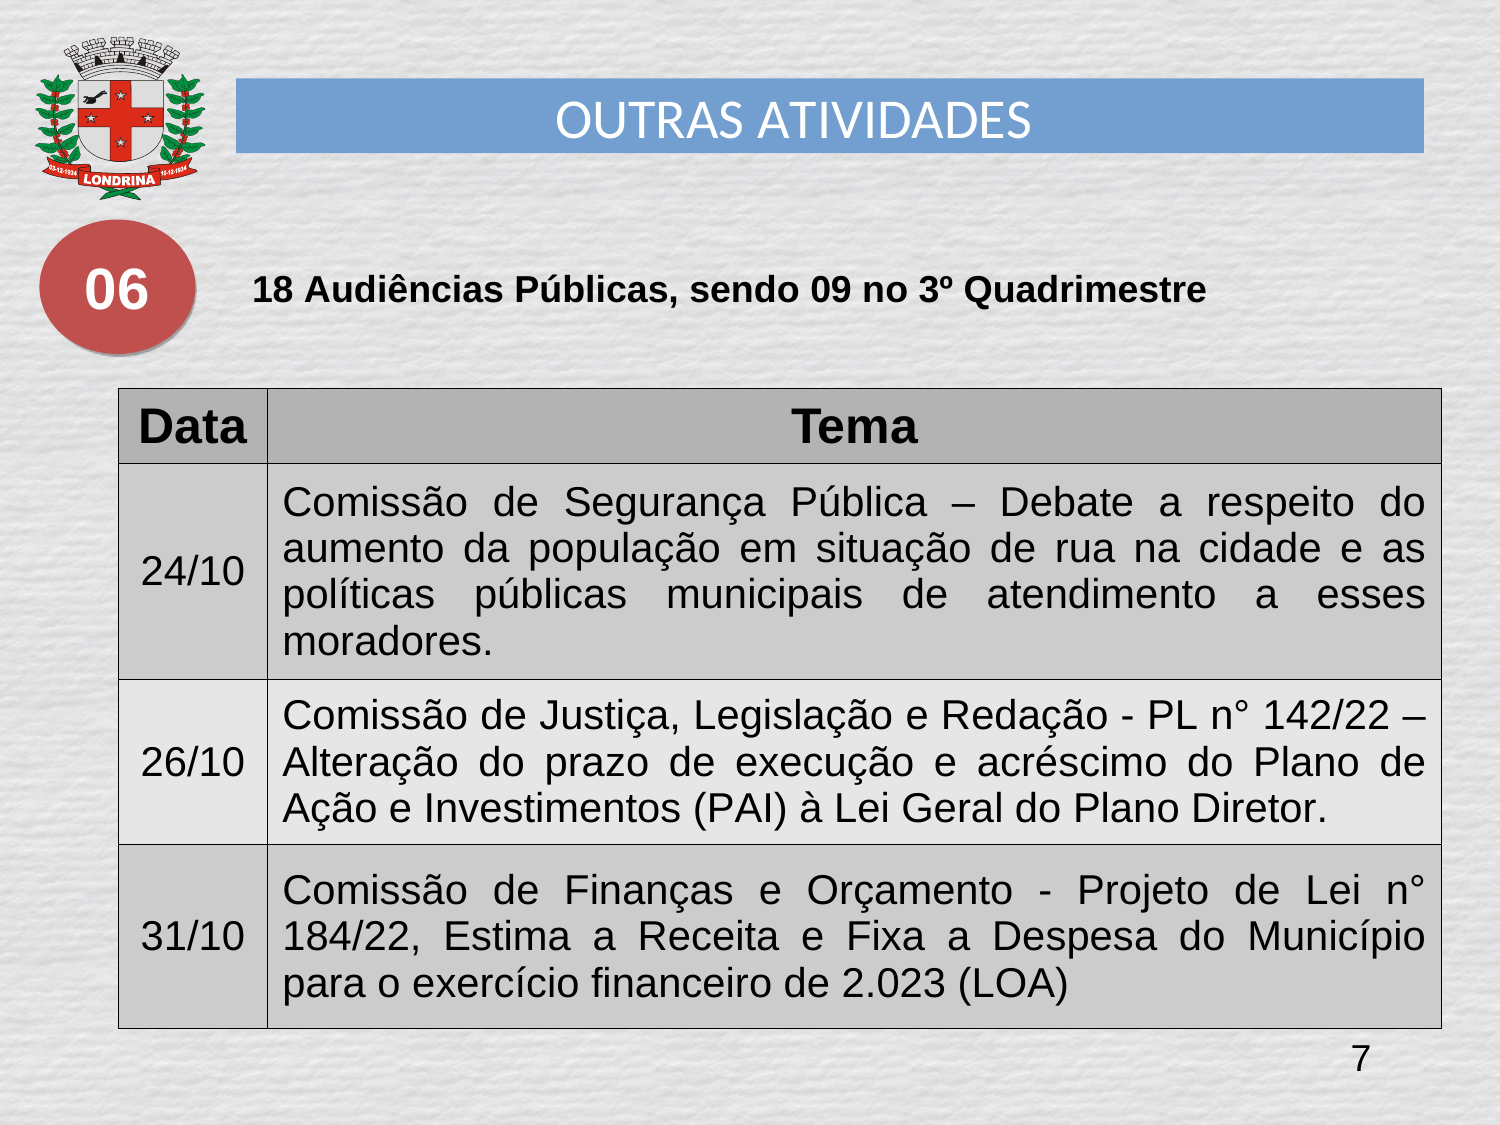

OUTRAS ATIVIDADES
06
18 Audiências Públicas, sendo 09 no 3º Quadrimestre
| Data | Tema |
| --- | --- |
| 24/10 | Comissão de Segurança Pública – Debate a respeito do aumento da população em situação de rua na cidade e as políticas públicas municipais de atendimento a esses moradores. |
| 26/10 | Comissão de Justiça, Legislação e Redação - PL n° 142/22 – Alteração do prazo de execução e acréscimo do Plano de Ação e Investimentos (PAI) à Lei Geral do Plano Diretor. |
| 31/10 | Comissão de Finanças e Orçamento - Projeto de Lei n° 184/22, Estima a Receita e Fixa a Despesa do Município para o exercício financeiro de 2.023 (LOA) |